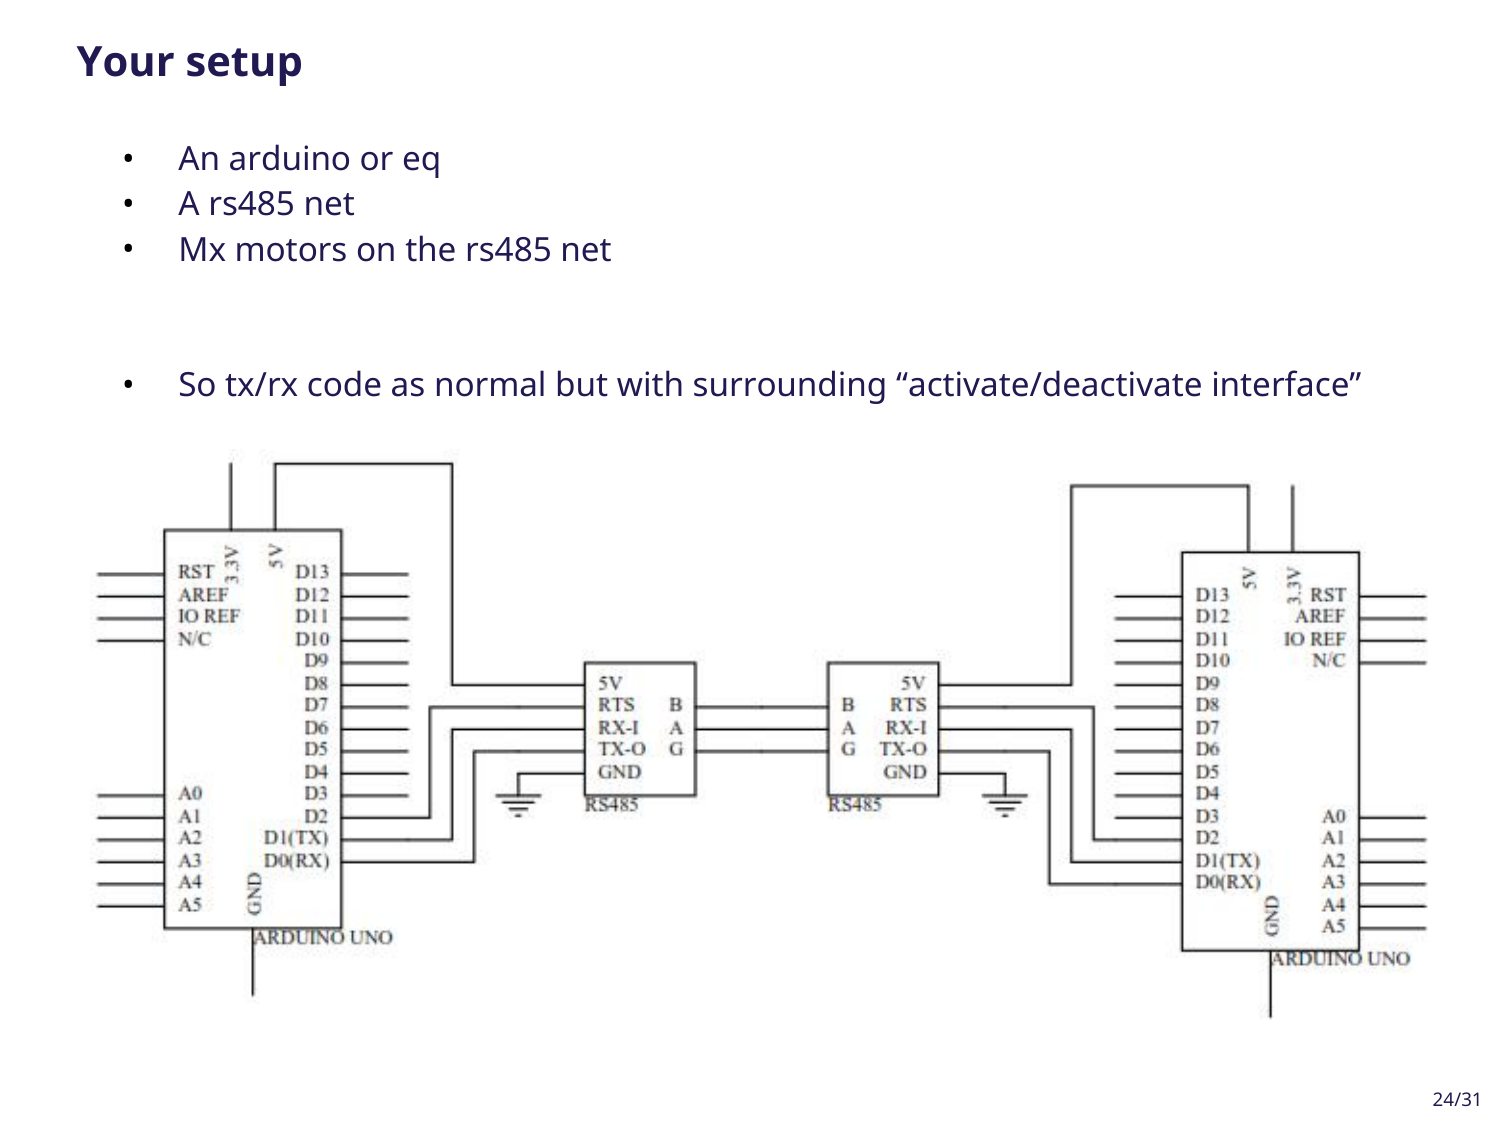

# Your setup
An arduino or eq
A rs485 net
Mx motors on the rs485 net
So tx/rx code as normal but with surrounding “activate/deactivate interface”